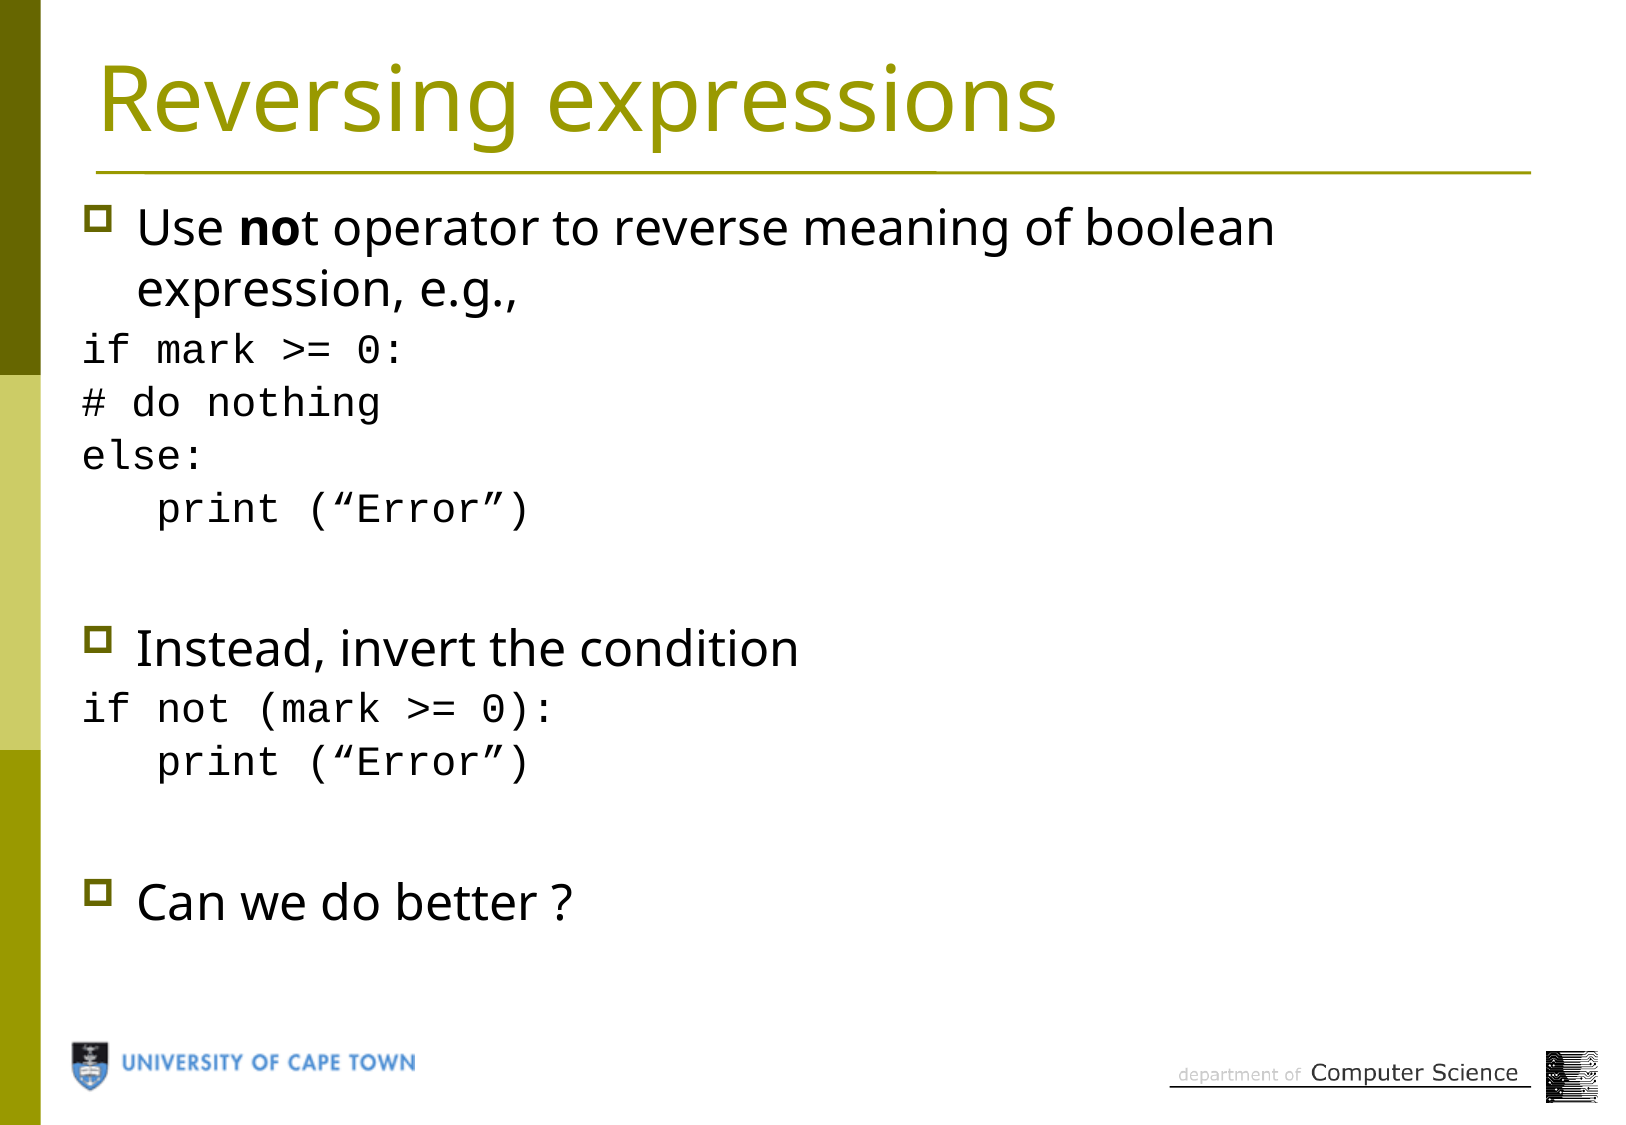

# Reversing expressions
Use not operator to reverse meaning of boolean expression, e.g.,
if mark >= 0:
# do nothing
else:
 print (“Error”)
Instead, invert the condition
if not (mark >= 0):
 print (“Error”)
Can we do better ?